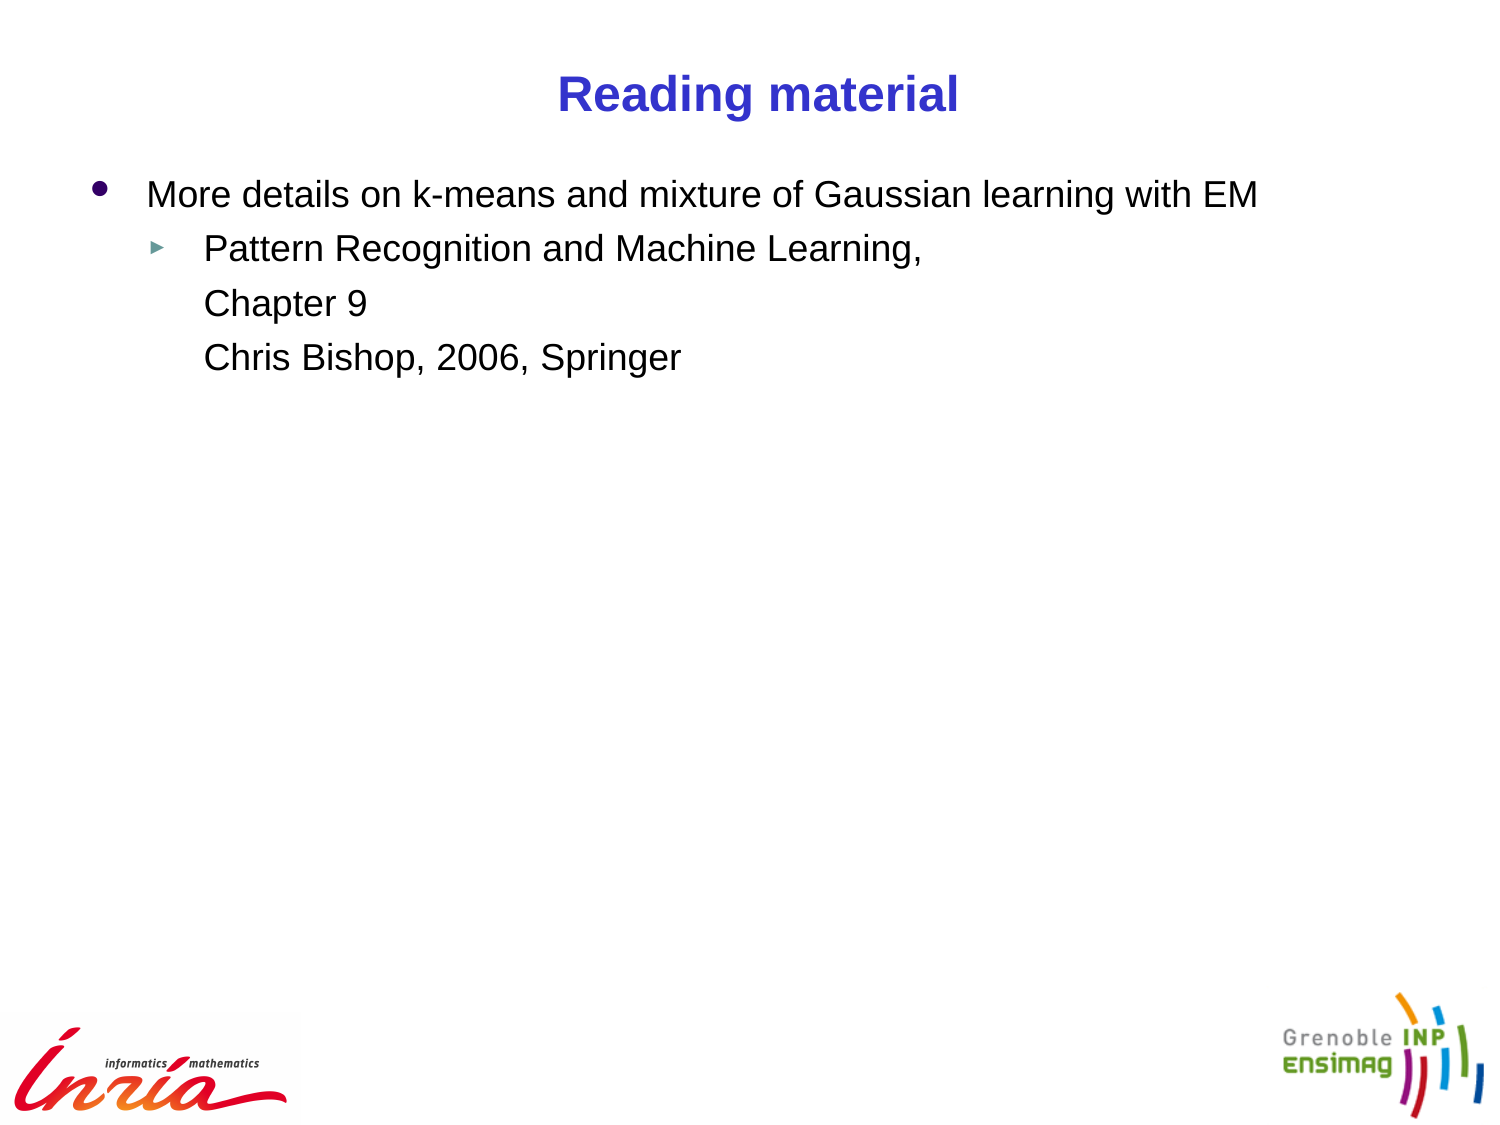

# Reading material
More details on k-means and mixture of Gaussian learning with EM
Pattern Recognition and Machine Learning,
Chapter 9
Chris Bishop, 2006, Springer